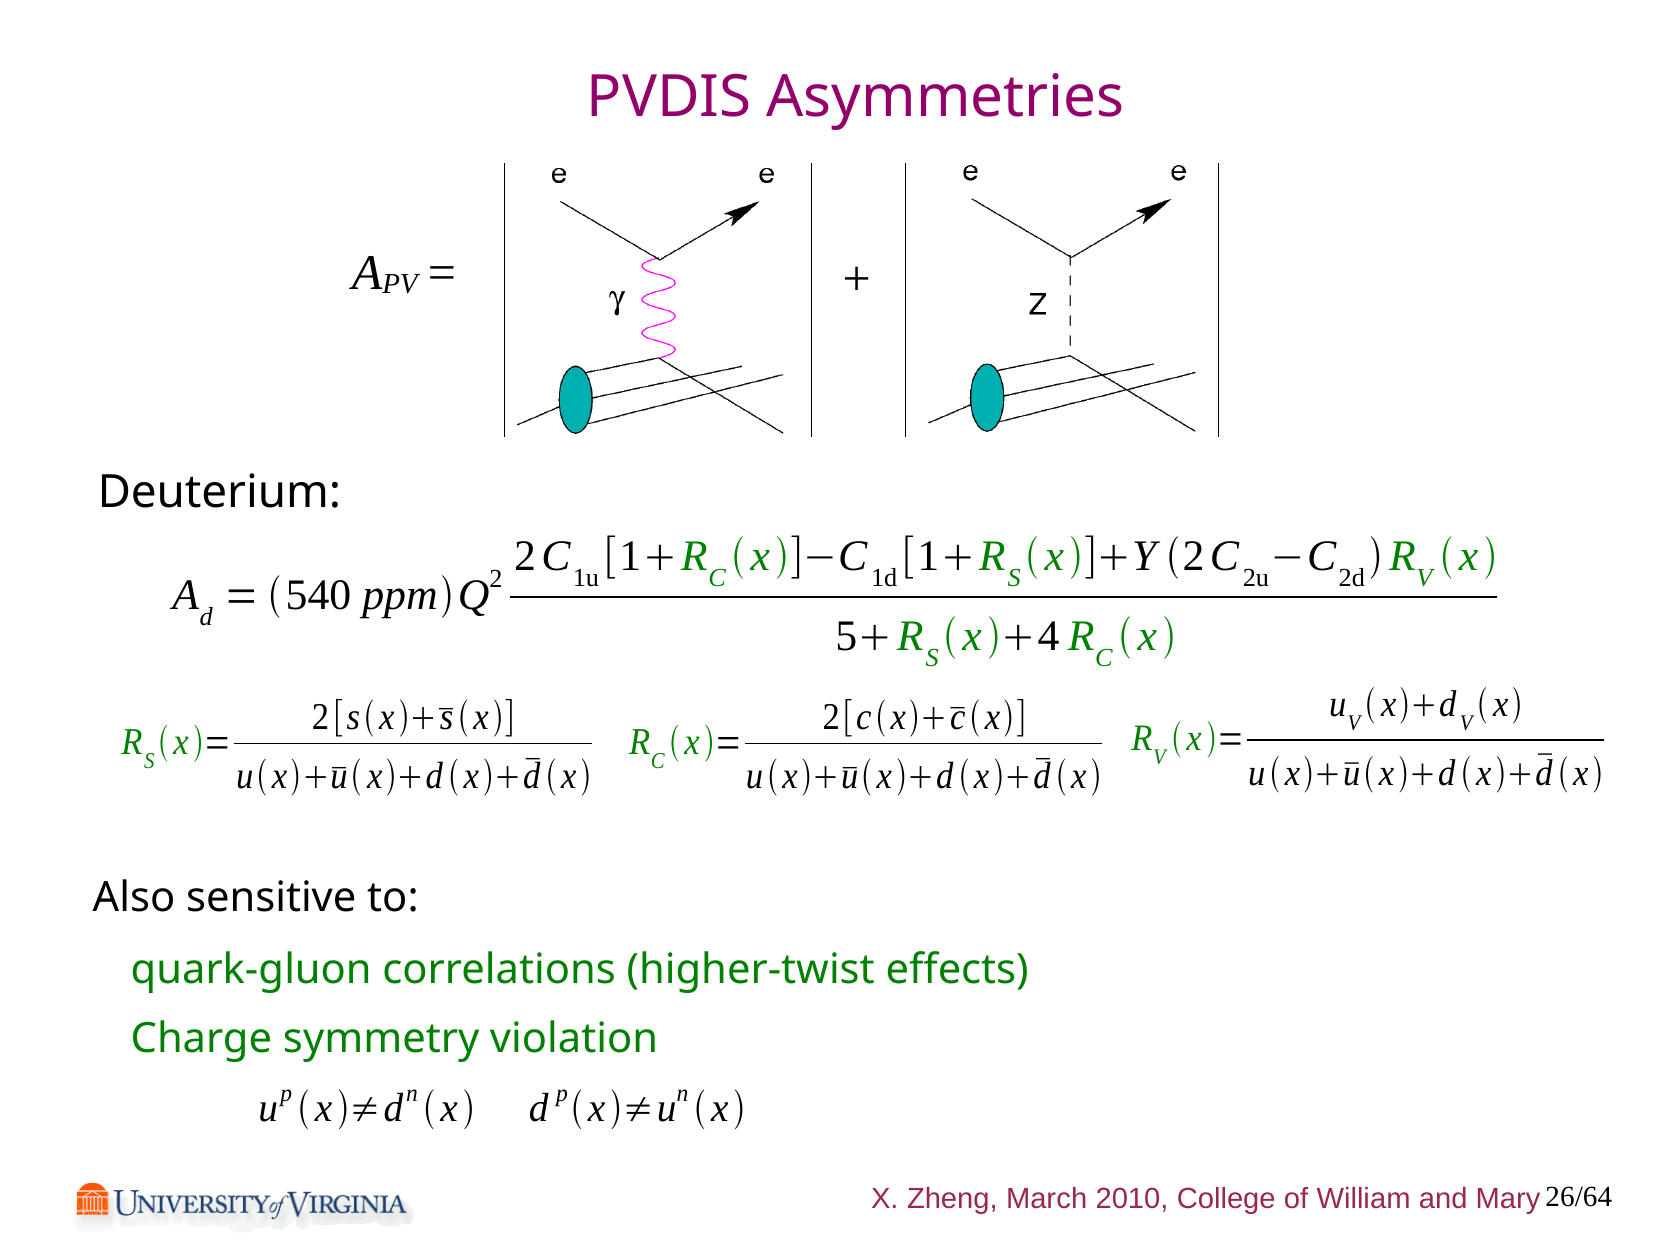

# PVDIS Asymmetries
APV =
+
Deuterium:
Also sensitive to:
quark-gluon correlations (higher-twist effects)
Charge symmetry violation